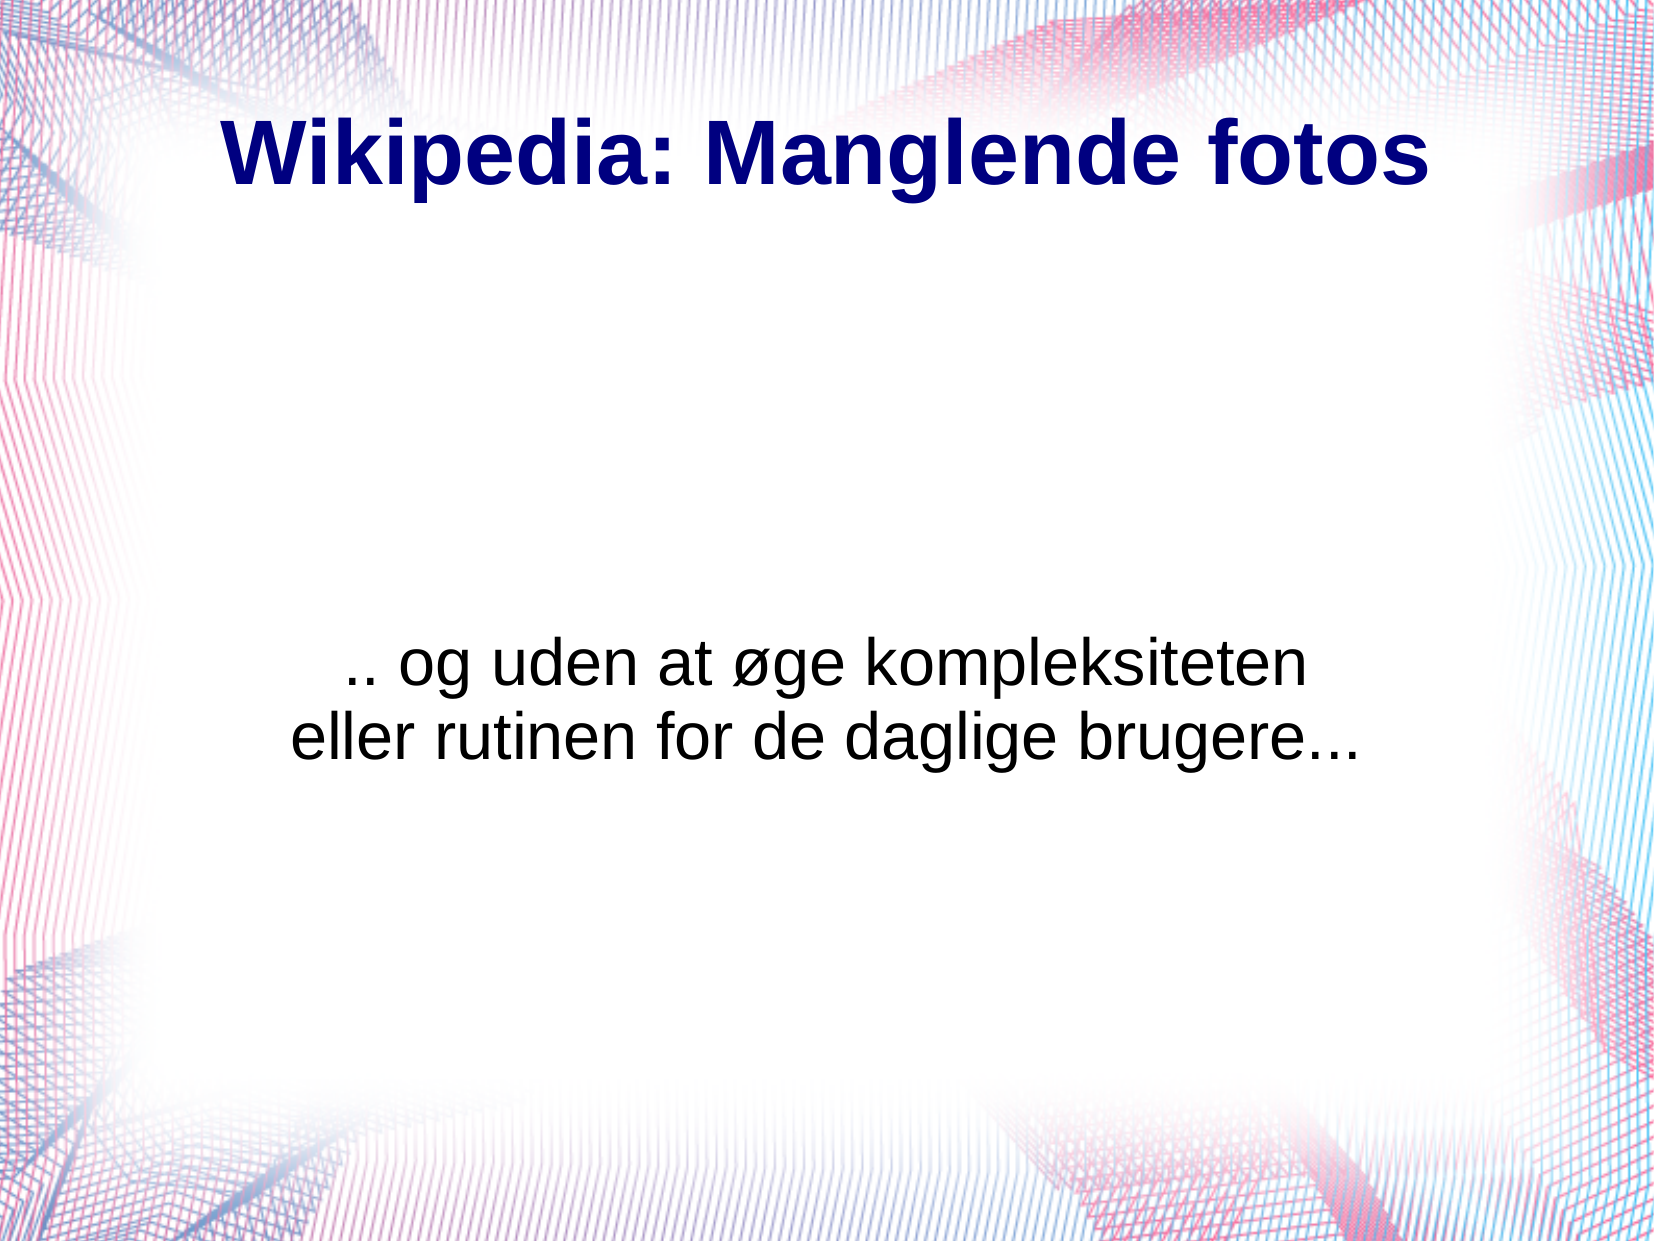

# Wikipedia: Manglende fotos
.. og uden at øge kompleksiteten
eller rutinen for de daglige brugere...